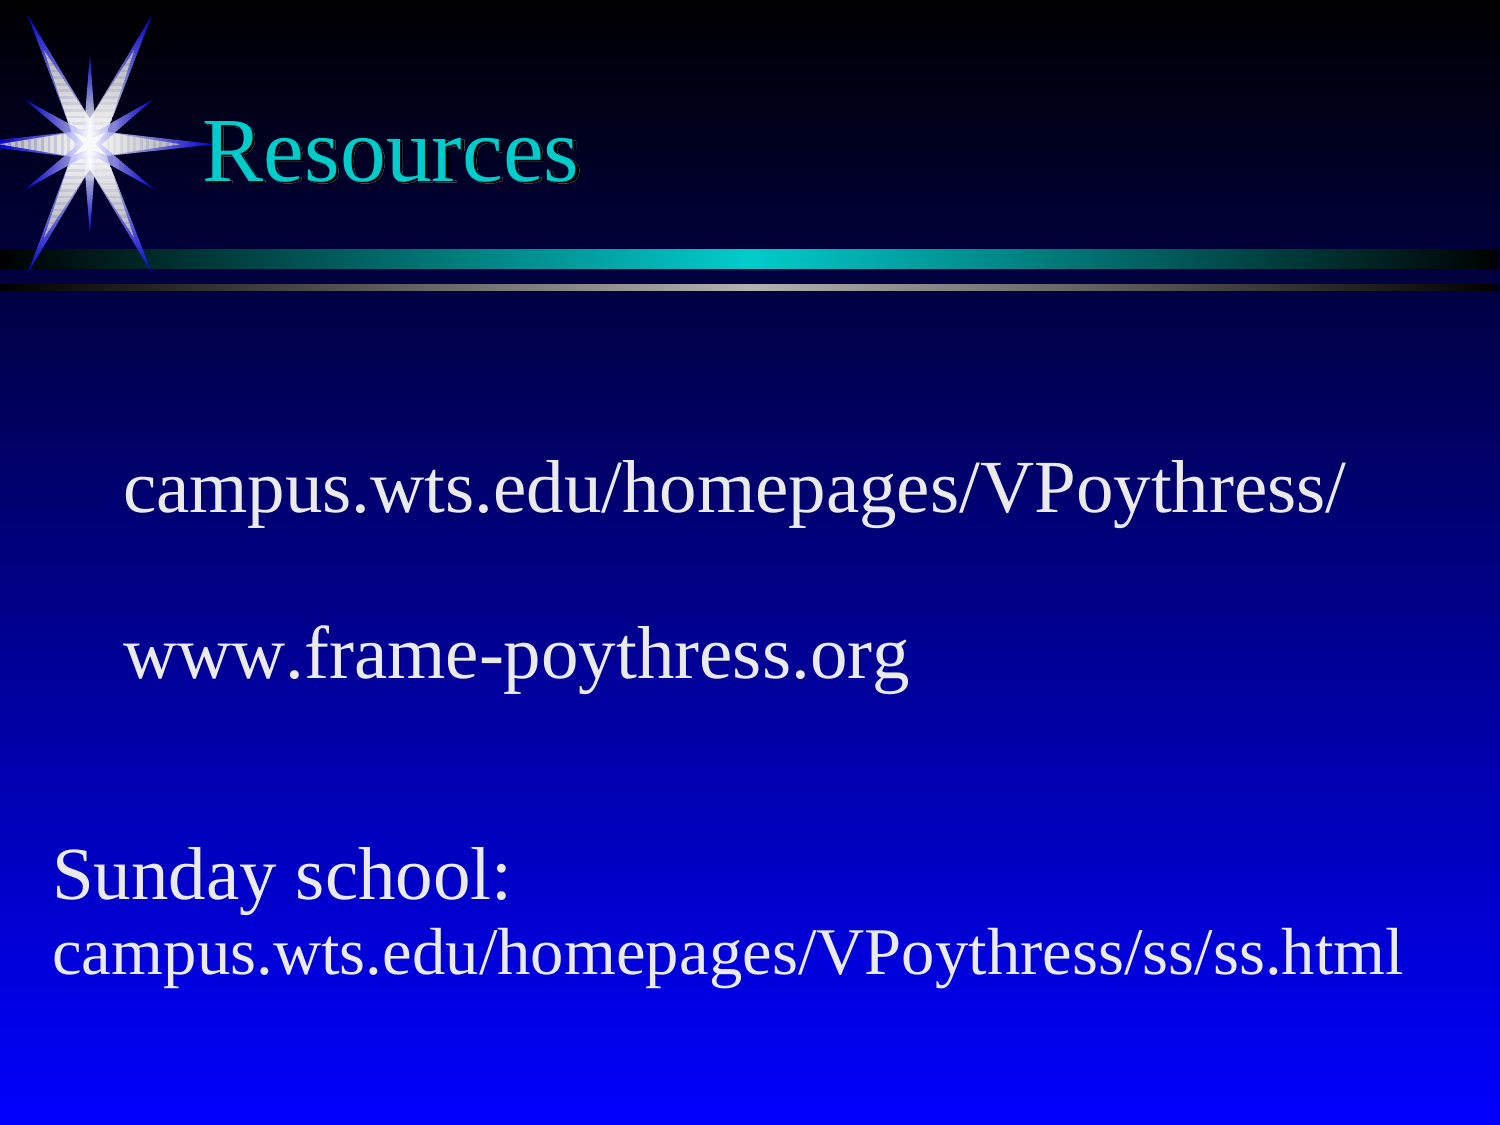

# Resources
campus.wts.edu/homepages/VPoythress/
www.frame-poythress.org
Sunday school:
campus.wts.edu/homepages/VPoythress/ss/ss.html